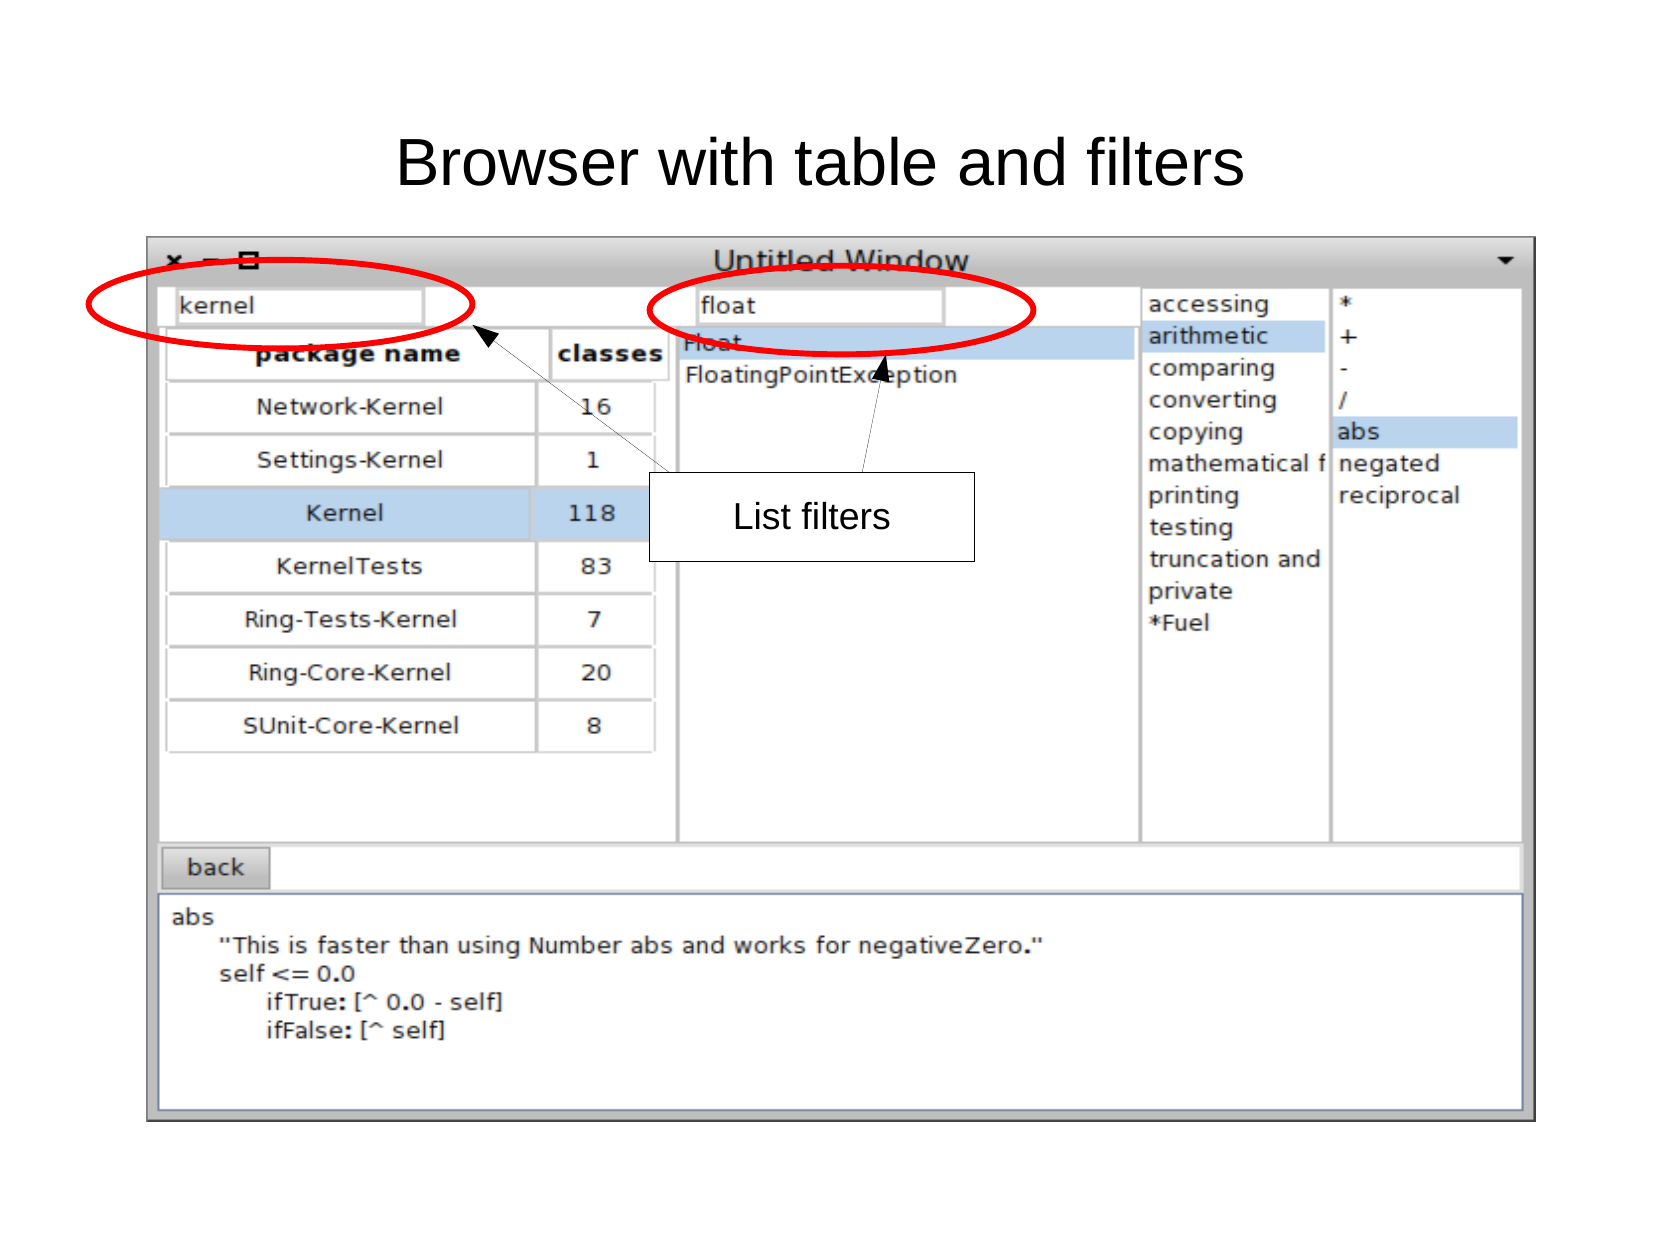

# Browser with table and filters
List filters